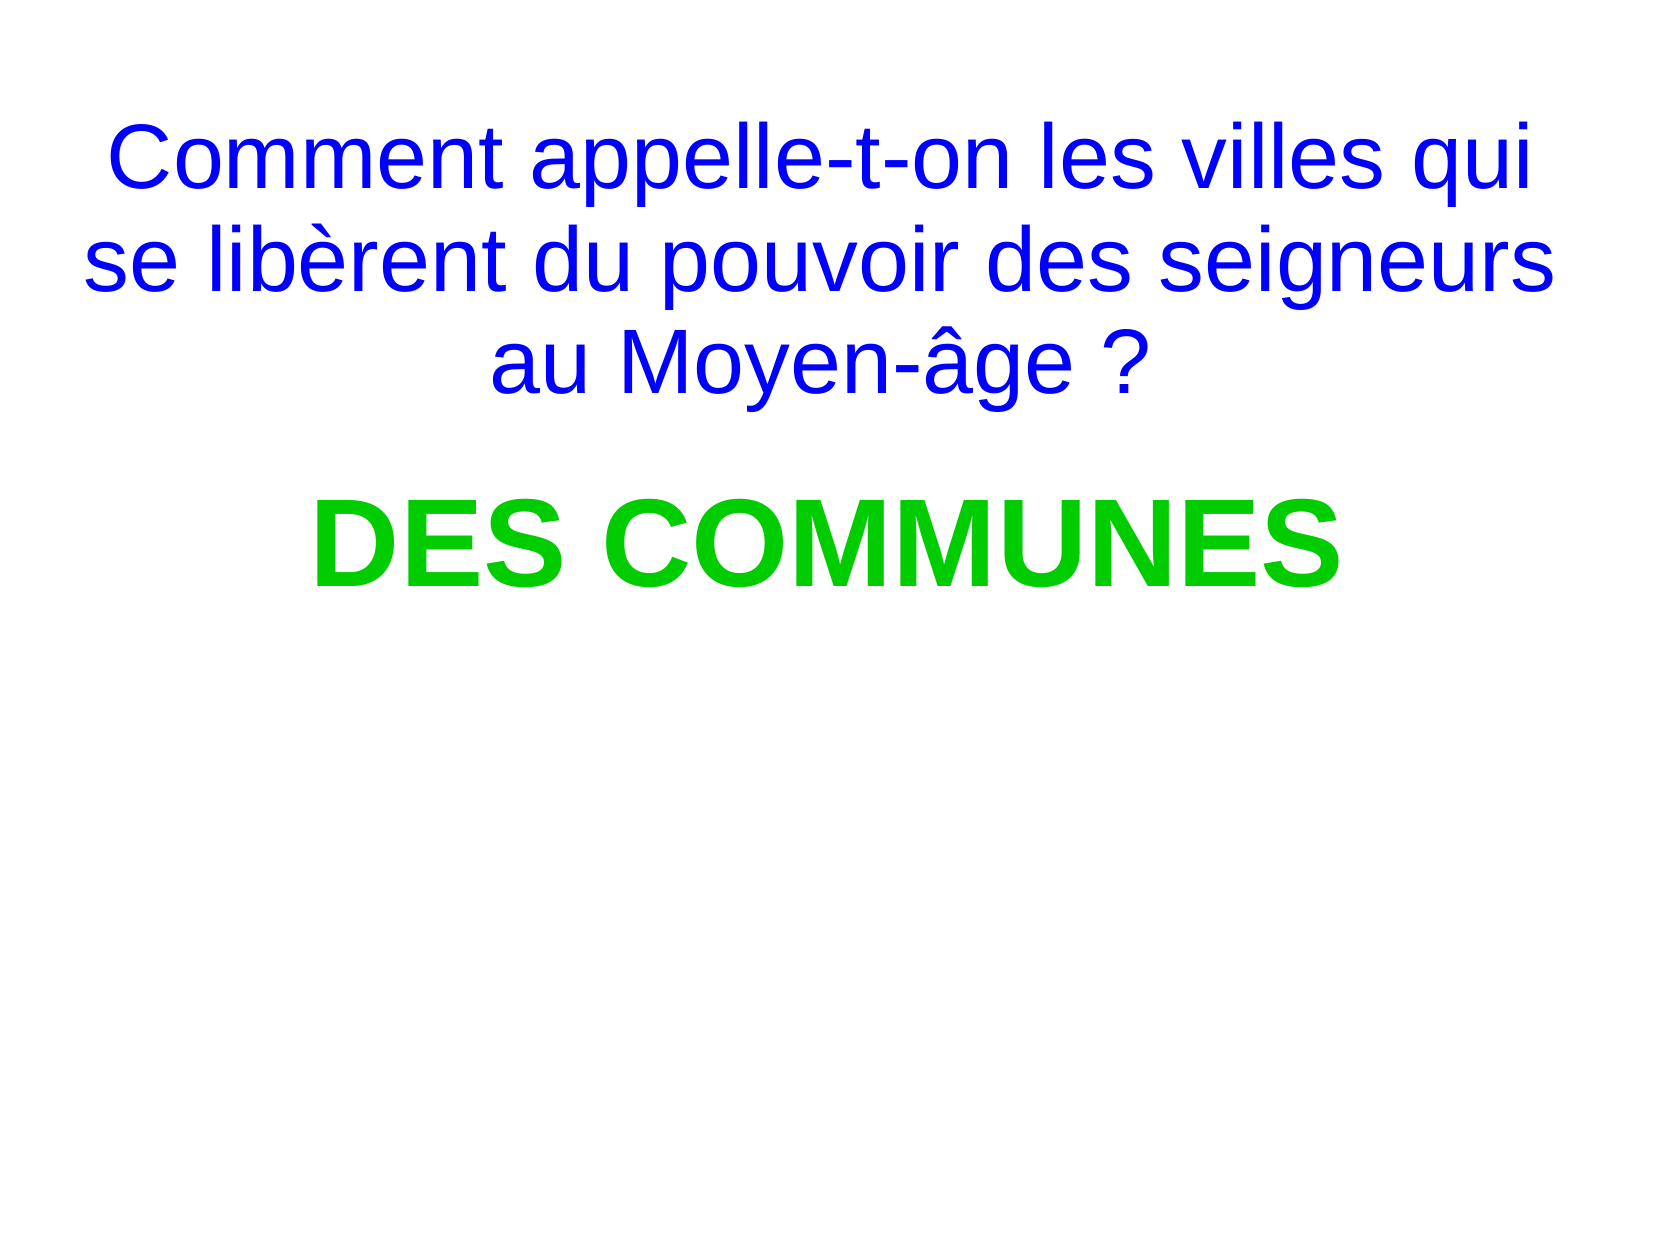

# Comment appelle-t-on les villes qui se libèrent du pouvoir des seigneurs au Moyen-âge ?
DES COMMUNES